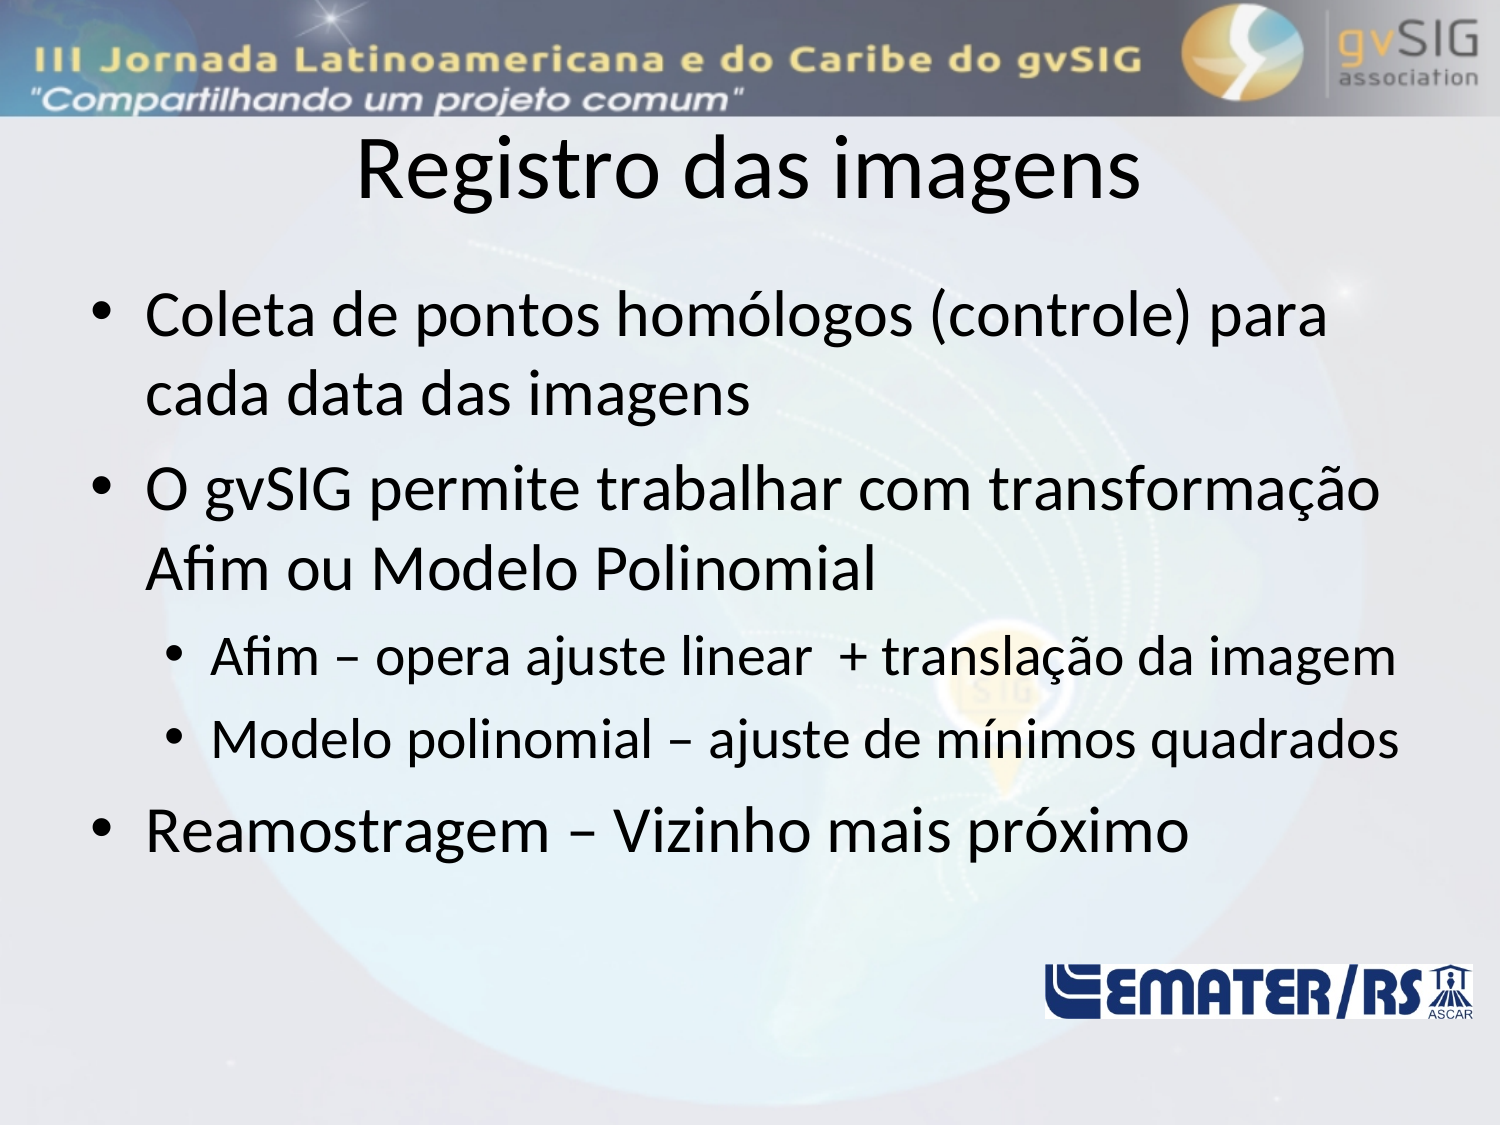

# Registro das imagens
Coleta de pontos homólogos (controle) para cada data das imagens
O gvSIG permite trabalhar com transformação Afim ou Modelo Polinomial
Afim – opera ajuste linear + translação da imagem
Modelo polinomial – ajuste de mínimos quadrados
Reamostragem – Vizinho mais próximo